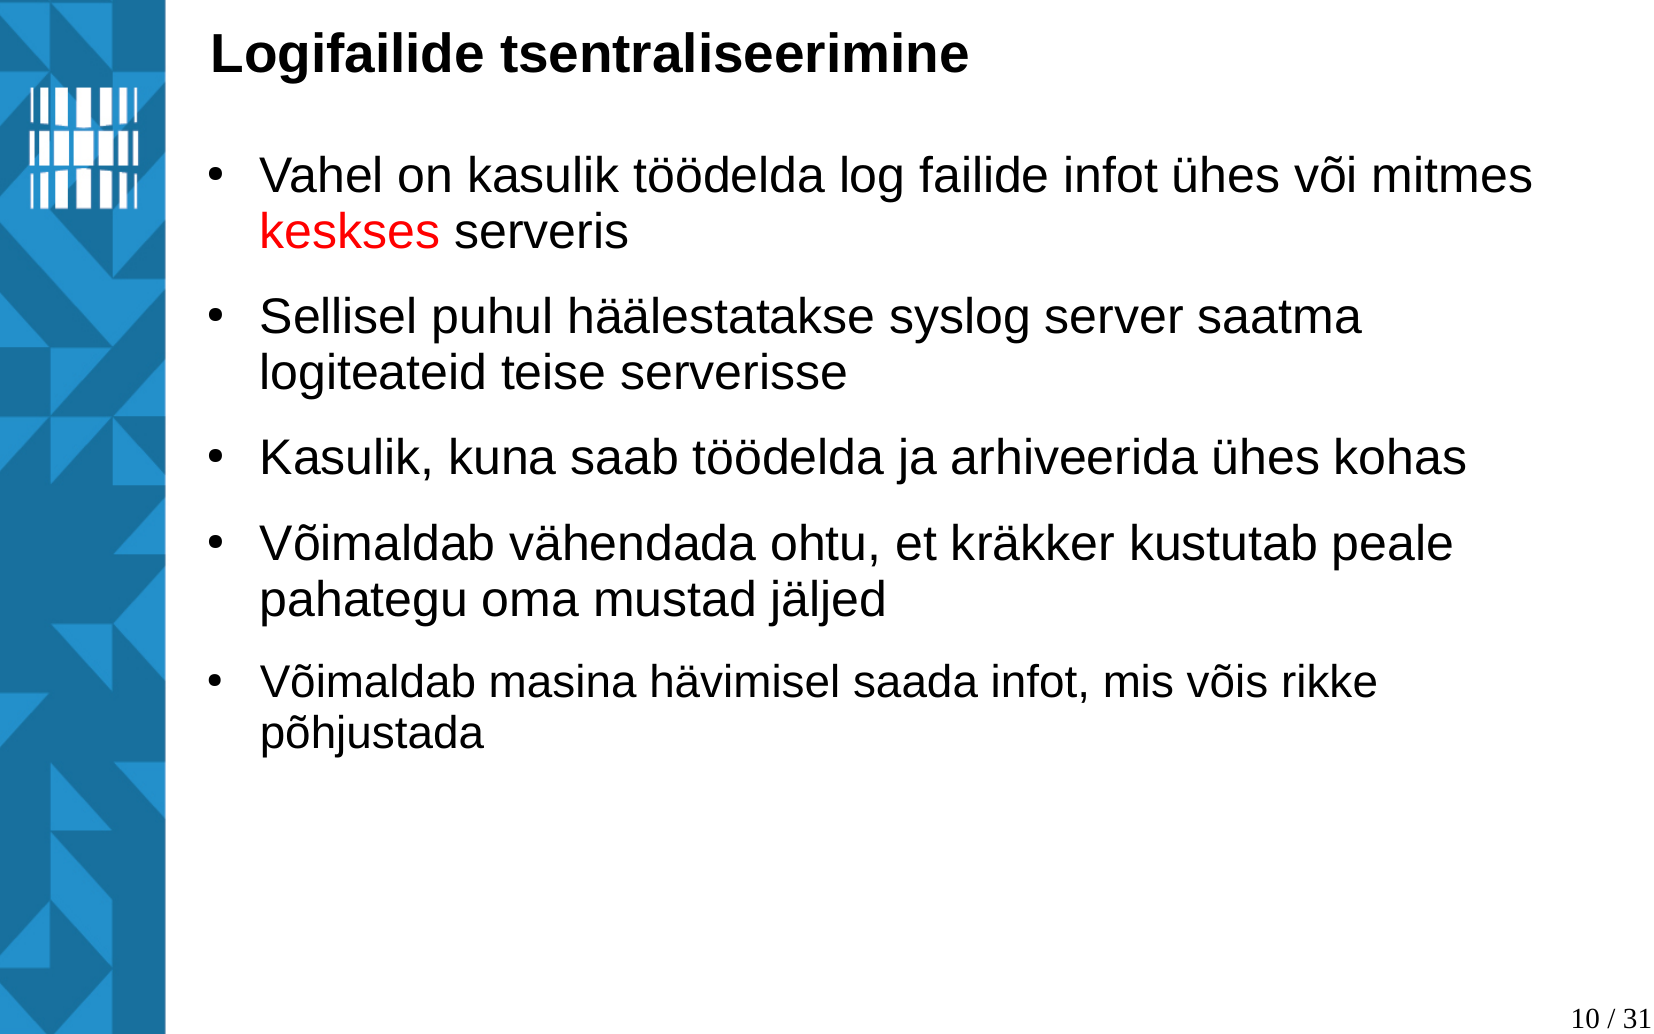

# Logifailide tsentraliseerimine
Vahel on kasulik töödelda log failide infot ühes või mitmes keskses serveris
Sellisel puhul häälestatakse syslog server saatma logiteateid teise serverisse
Kasulik, kuna saab töödelda ja arhiveerida ühes kohas
Võimaldab vähendada ohtu, et kräkker kustutab peale pahategu oma mustad jäljed
Võimaldab masina hävimisel saada infot, mis võis rikke põhjustada
10